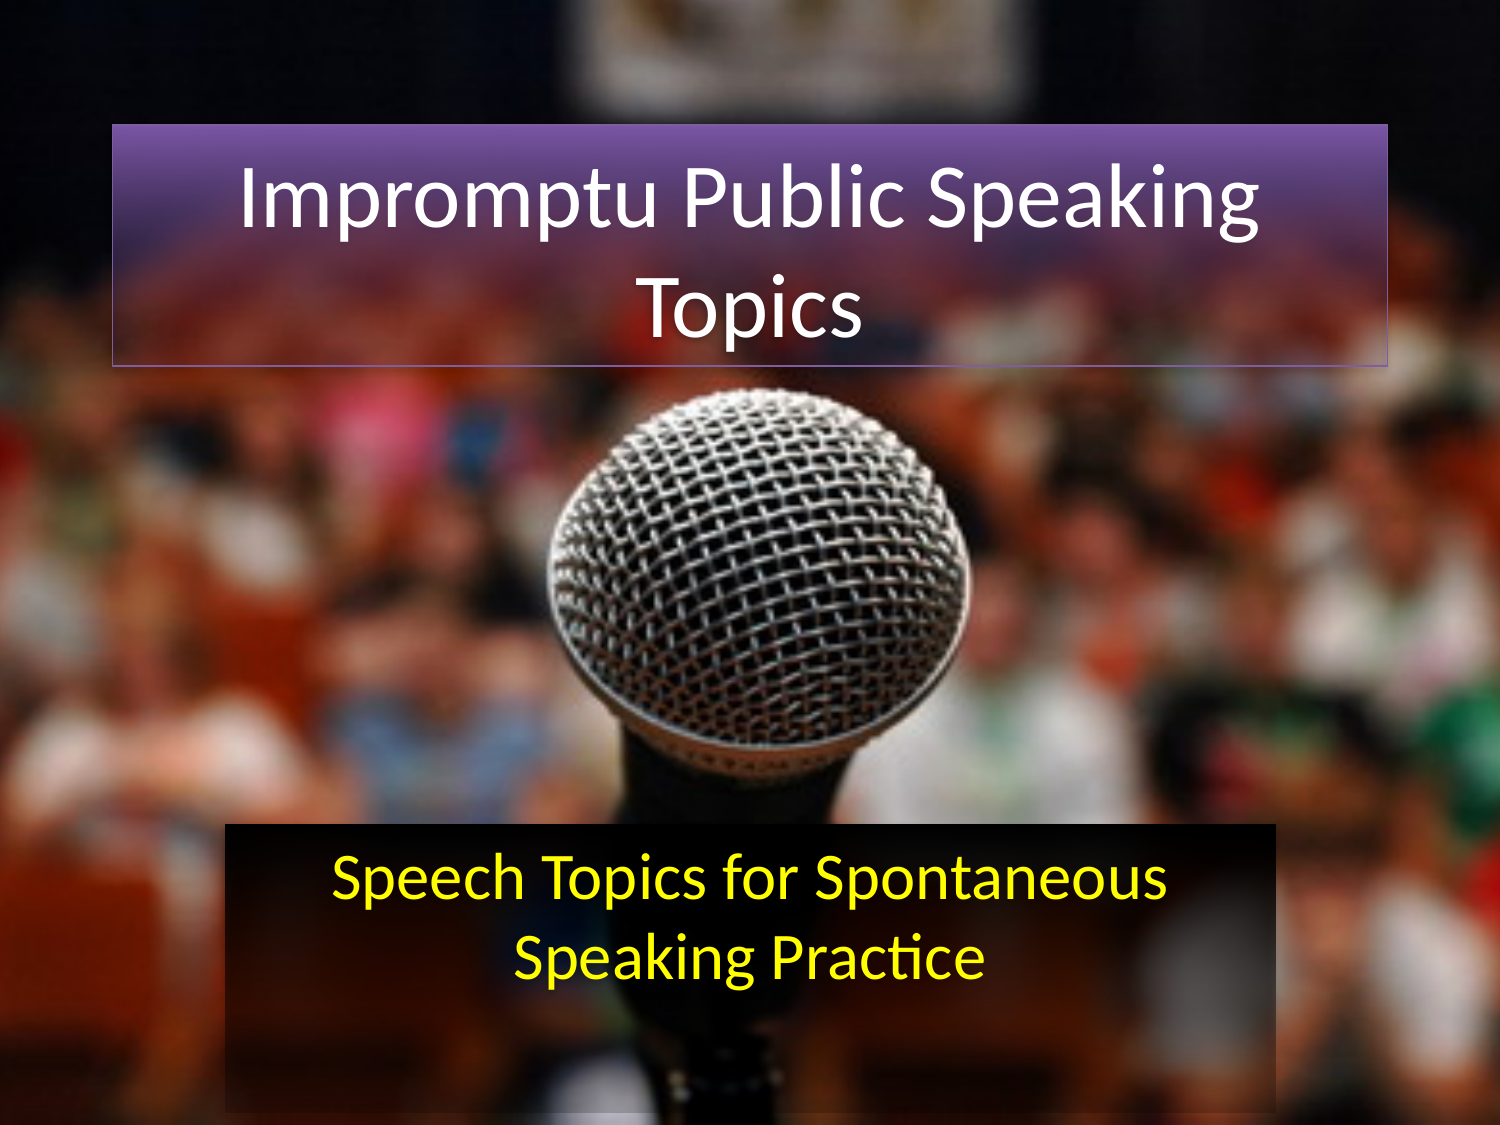

# Impromptu Public Speaking Topics
Speech Topics for Spontaneous Speaking Practice